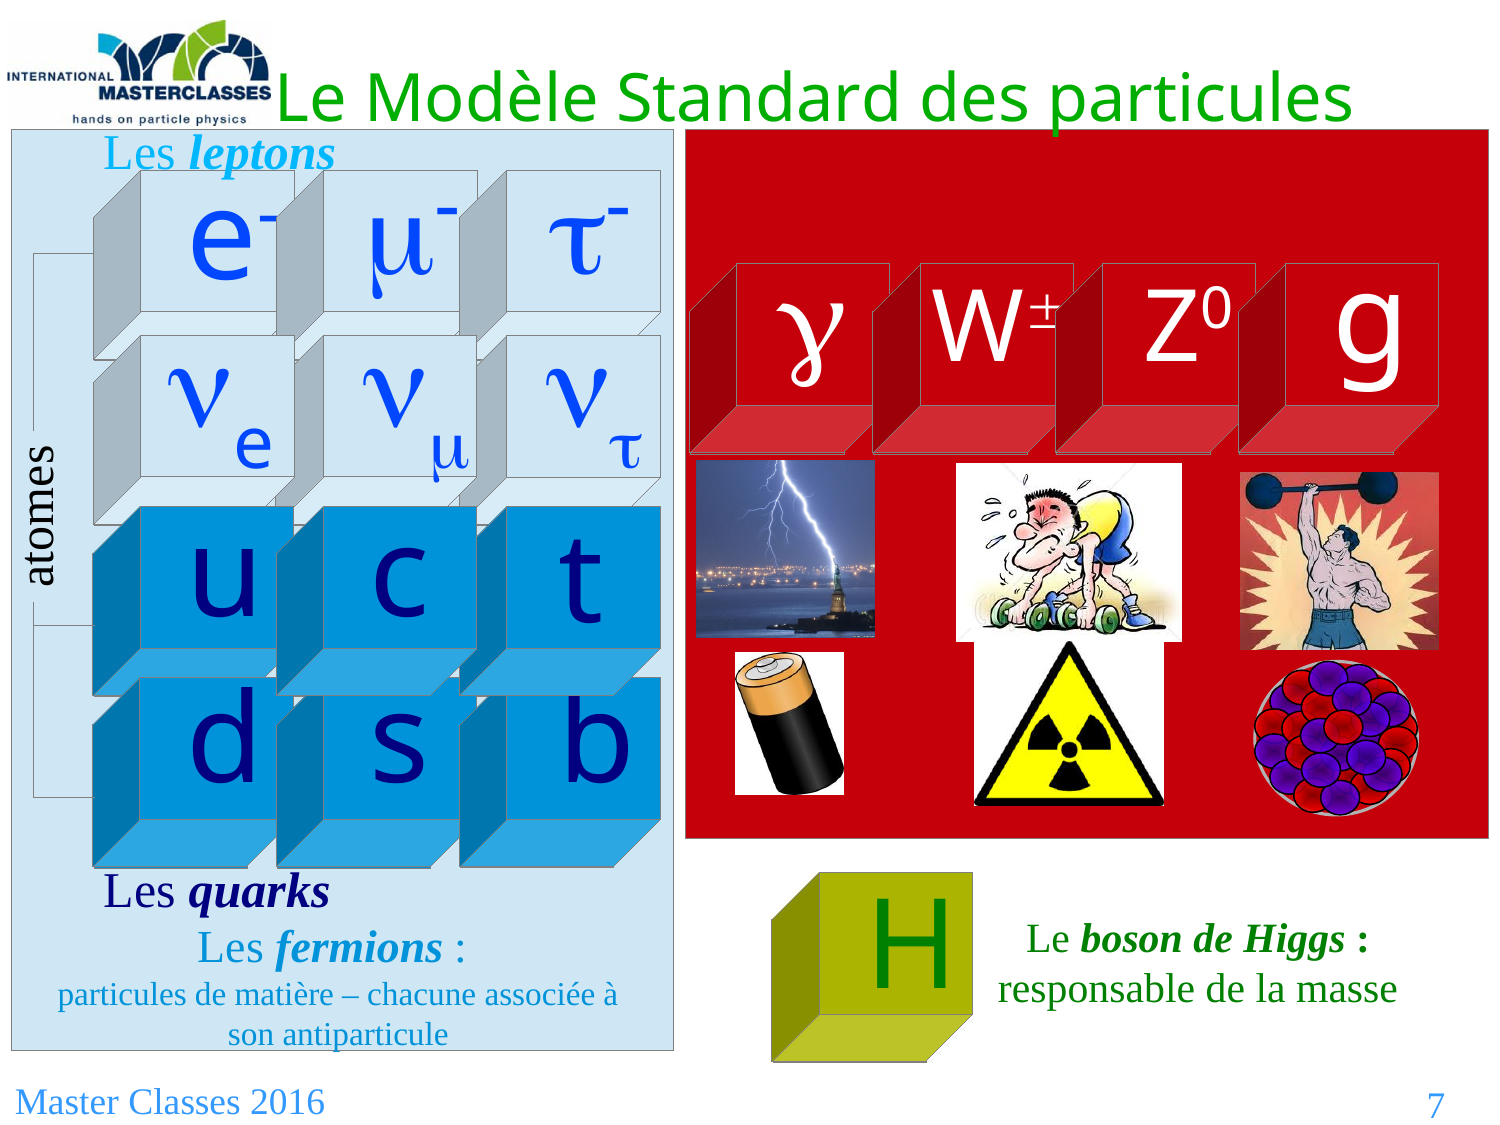

# Le Modèle Standard des particules
 Les leptons
Les bosons de jauge :
particules d'interactions
μ-
τ-
e-
γ
g
W
Z0
νe
νμ
ντ
atomes
u
c
t
d
s
b
 Les quarks
H
Le boson de Higgs :
responsable de la masse
Les fermions :
particules de matière – chacune associée à son antiparticule
Master Classes 2016
7